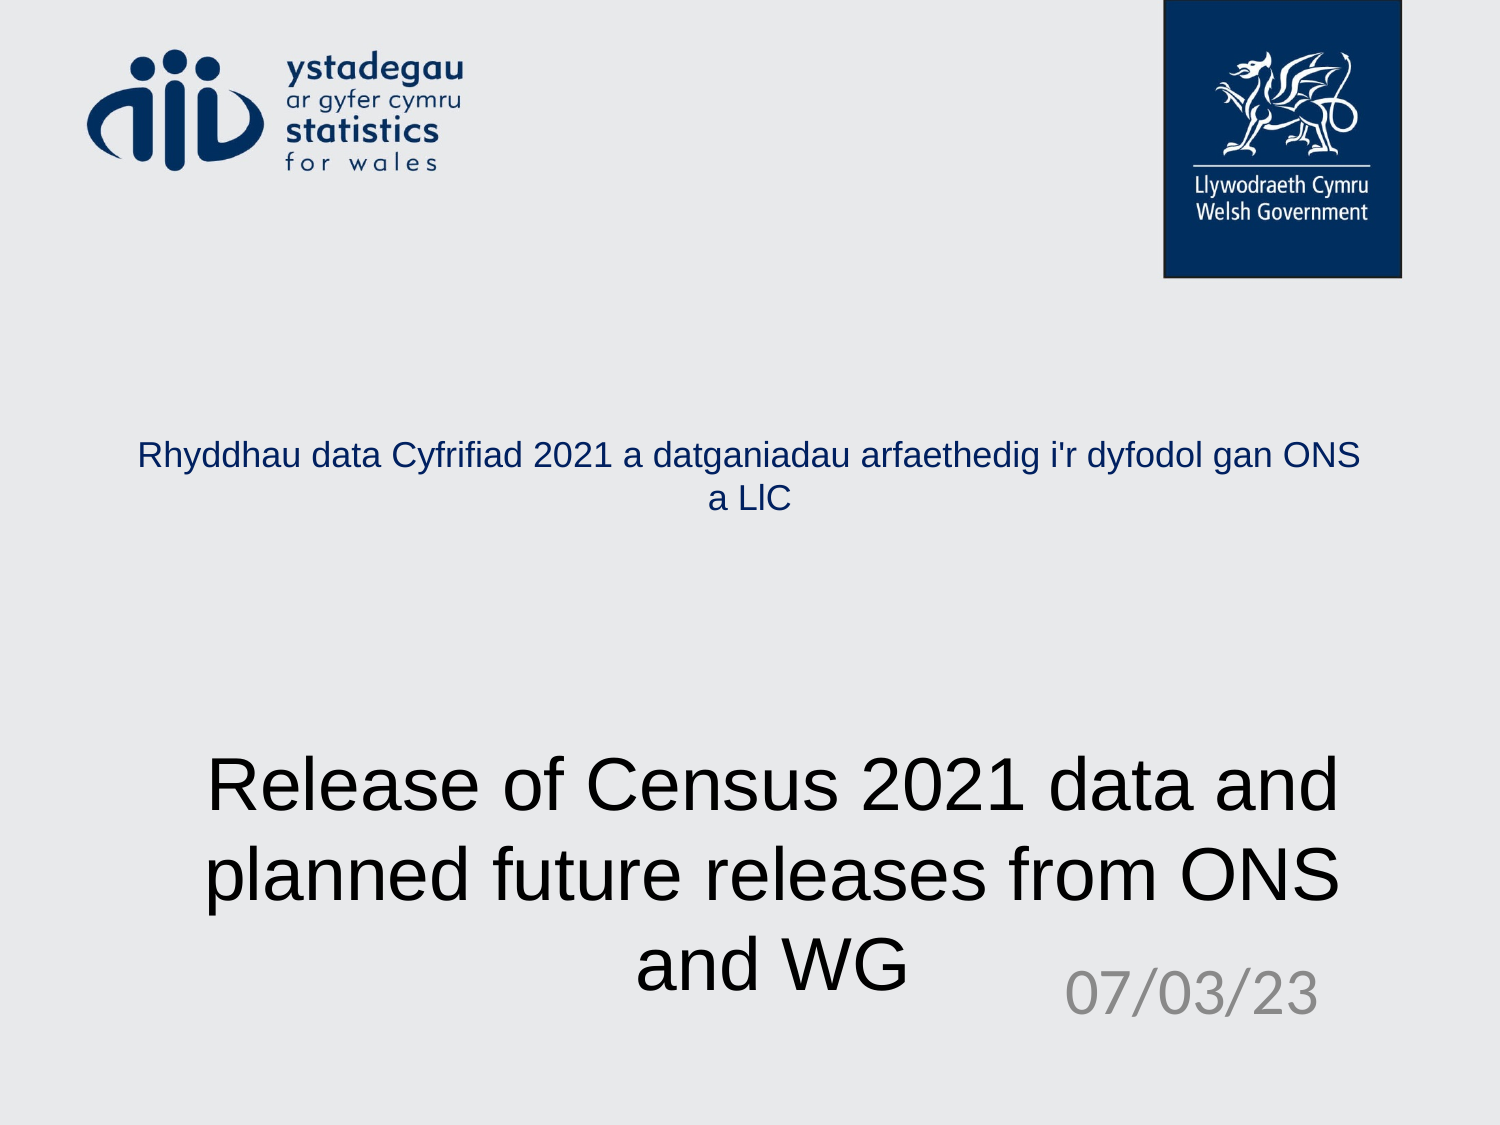

Rhyddhau data Cyfrifiad 2021 a datganiadau arfaethedig i'r dyfodol gan ONS a LlC
Release of Census 2021 data and planned future releases from ONS and WG
# 07/03/23